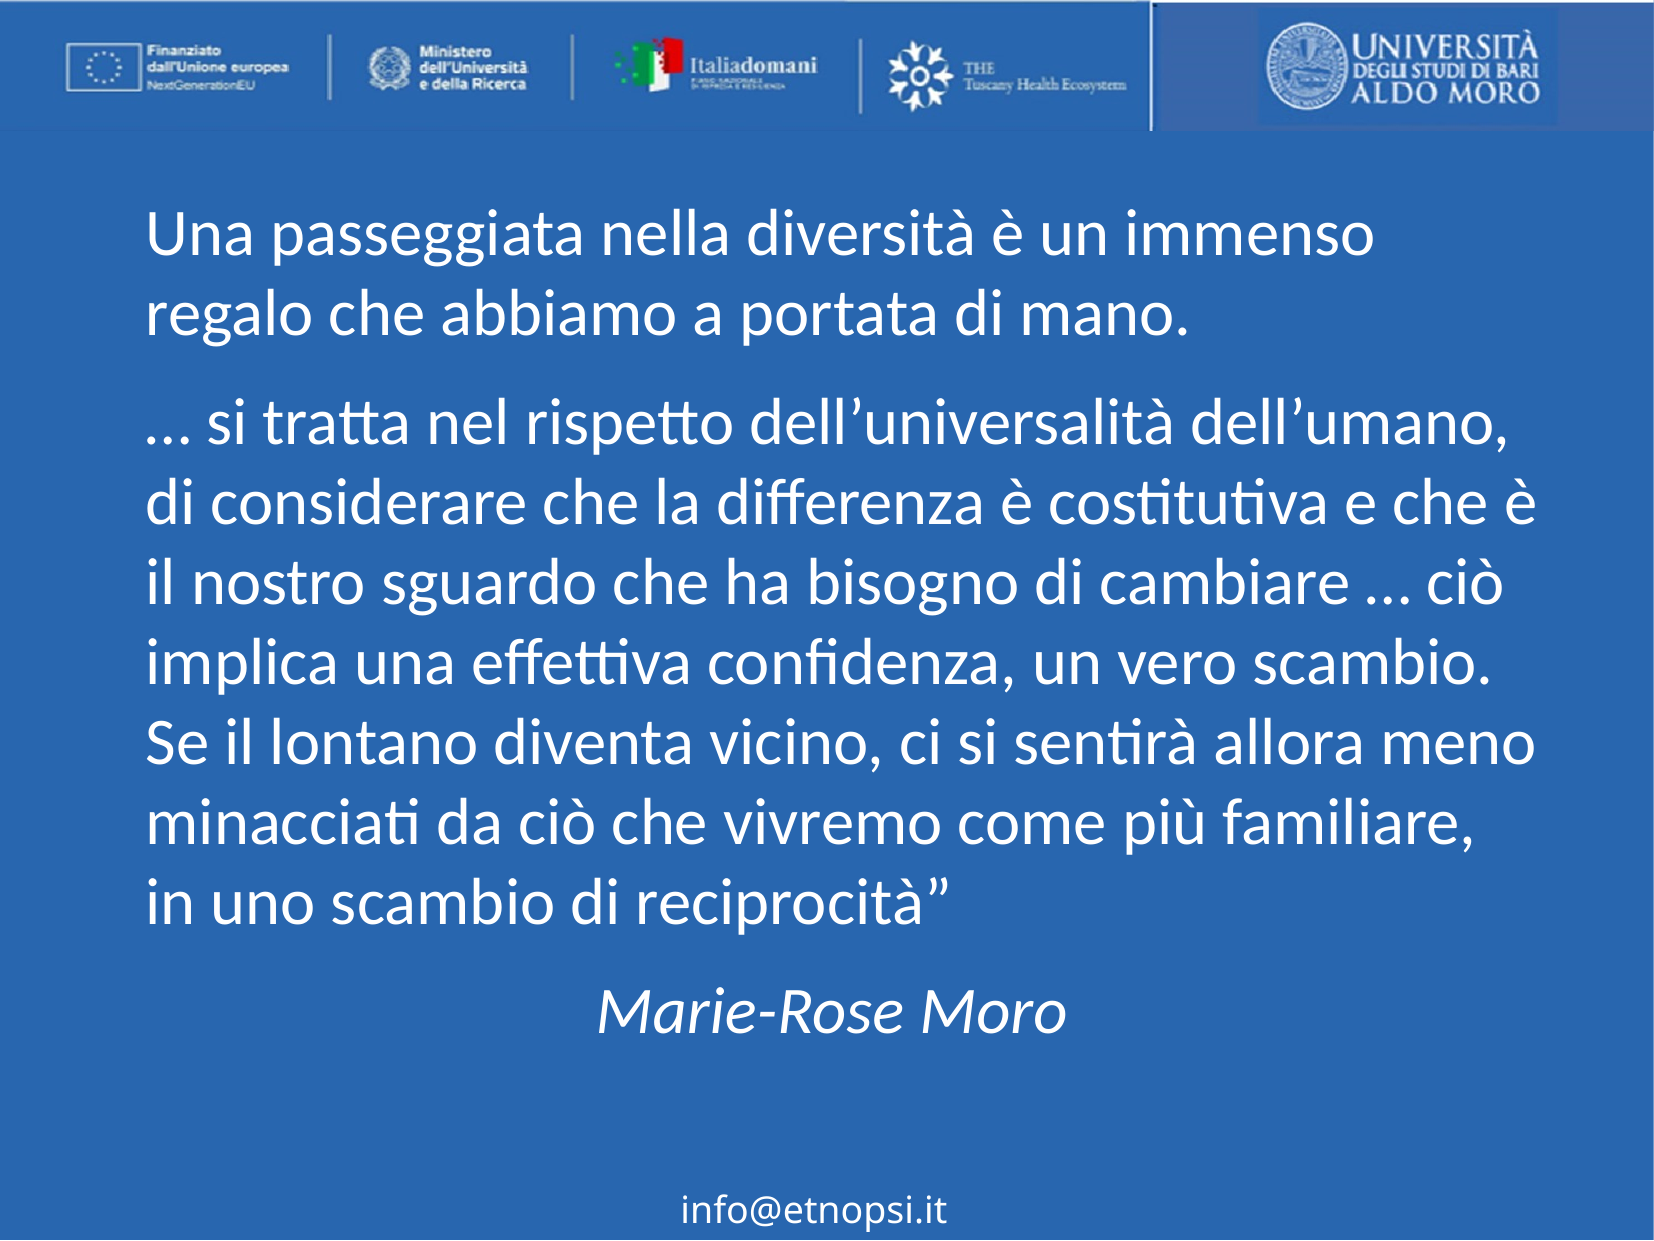

# Una passeggiata nella diversità è un immenso regalo che abbiamo a portata di mano.
… si tratta nel rispetto dell’universalità dell’umano, di considerare che la differenza è costitutiva e che è il nostro sguardo che ha bisogno di cambiare … ciò implica una effettiva confidenza, un vero scambio. Se il lontano diventa vicino, ci si sentirà allora meno minacciati da ciò che vivremo come più familiare, in uno scambio di reciprocità”
						Marie-Rose Moro
							 info@etnopsi.it